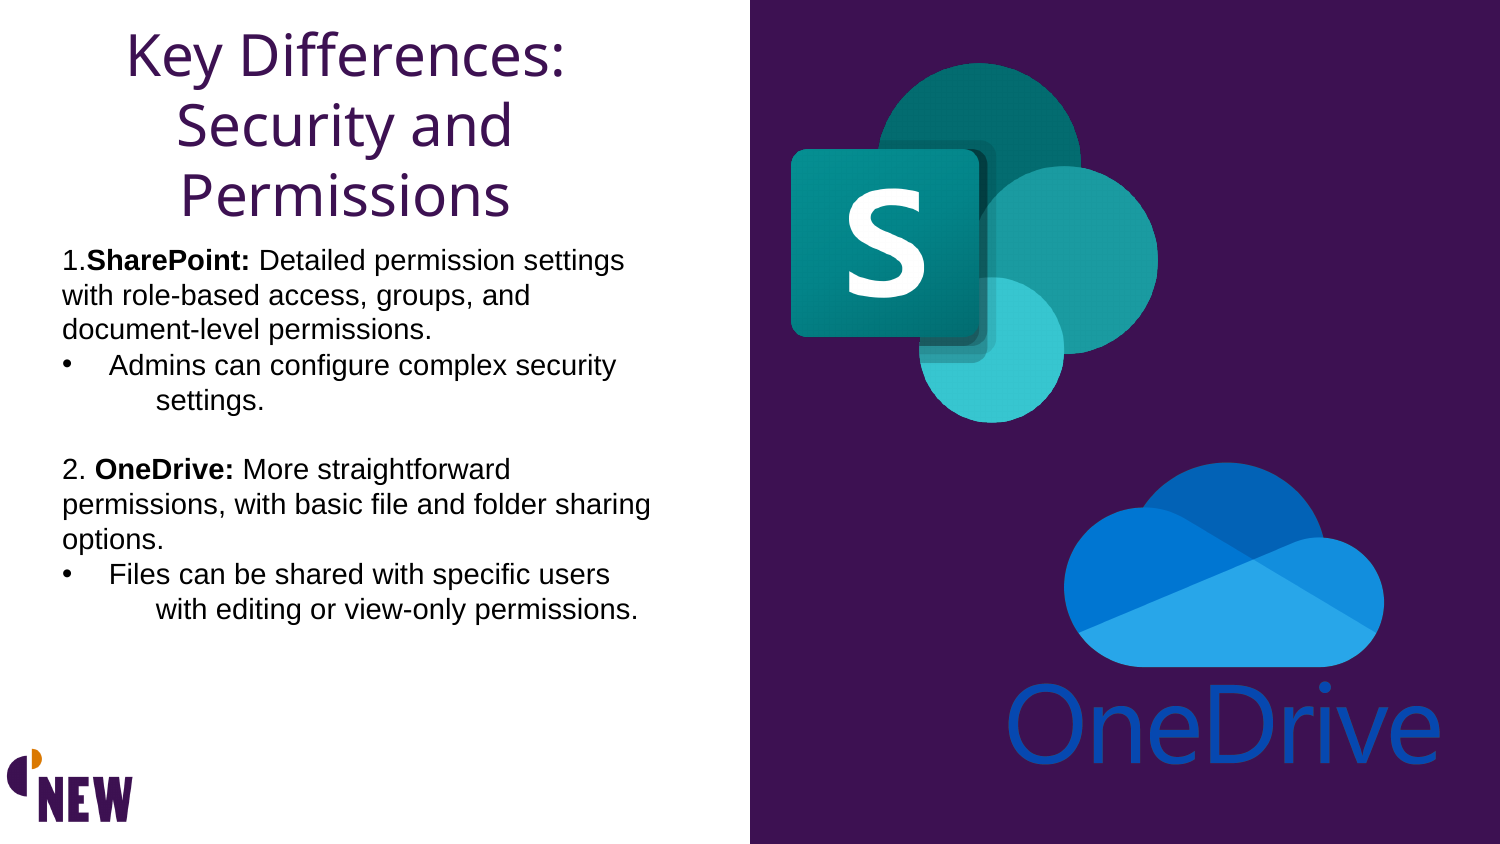

# Key Differences: Security and Permissions
1.SharePoint: Detailed permission settings with role-based access, groups, and document-level permissions.
Admins can configure complex security settings.
2. OneDrive: More straightforward permissions, with basic file and folder sharing options.
Files can be shared with specific users with editing or view-only permissions.